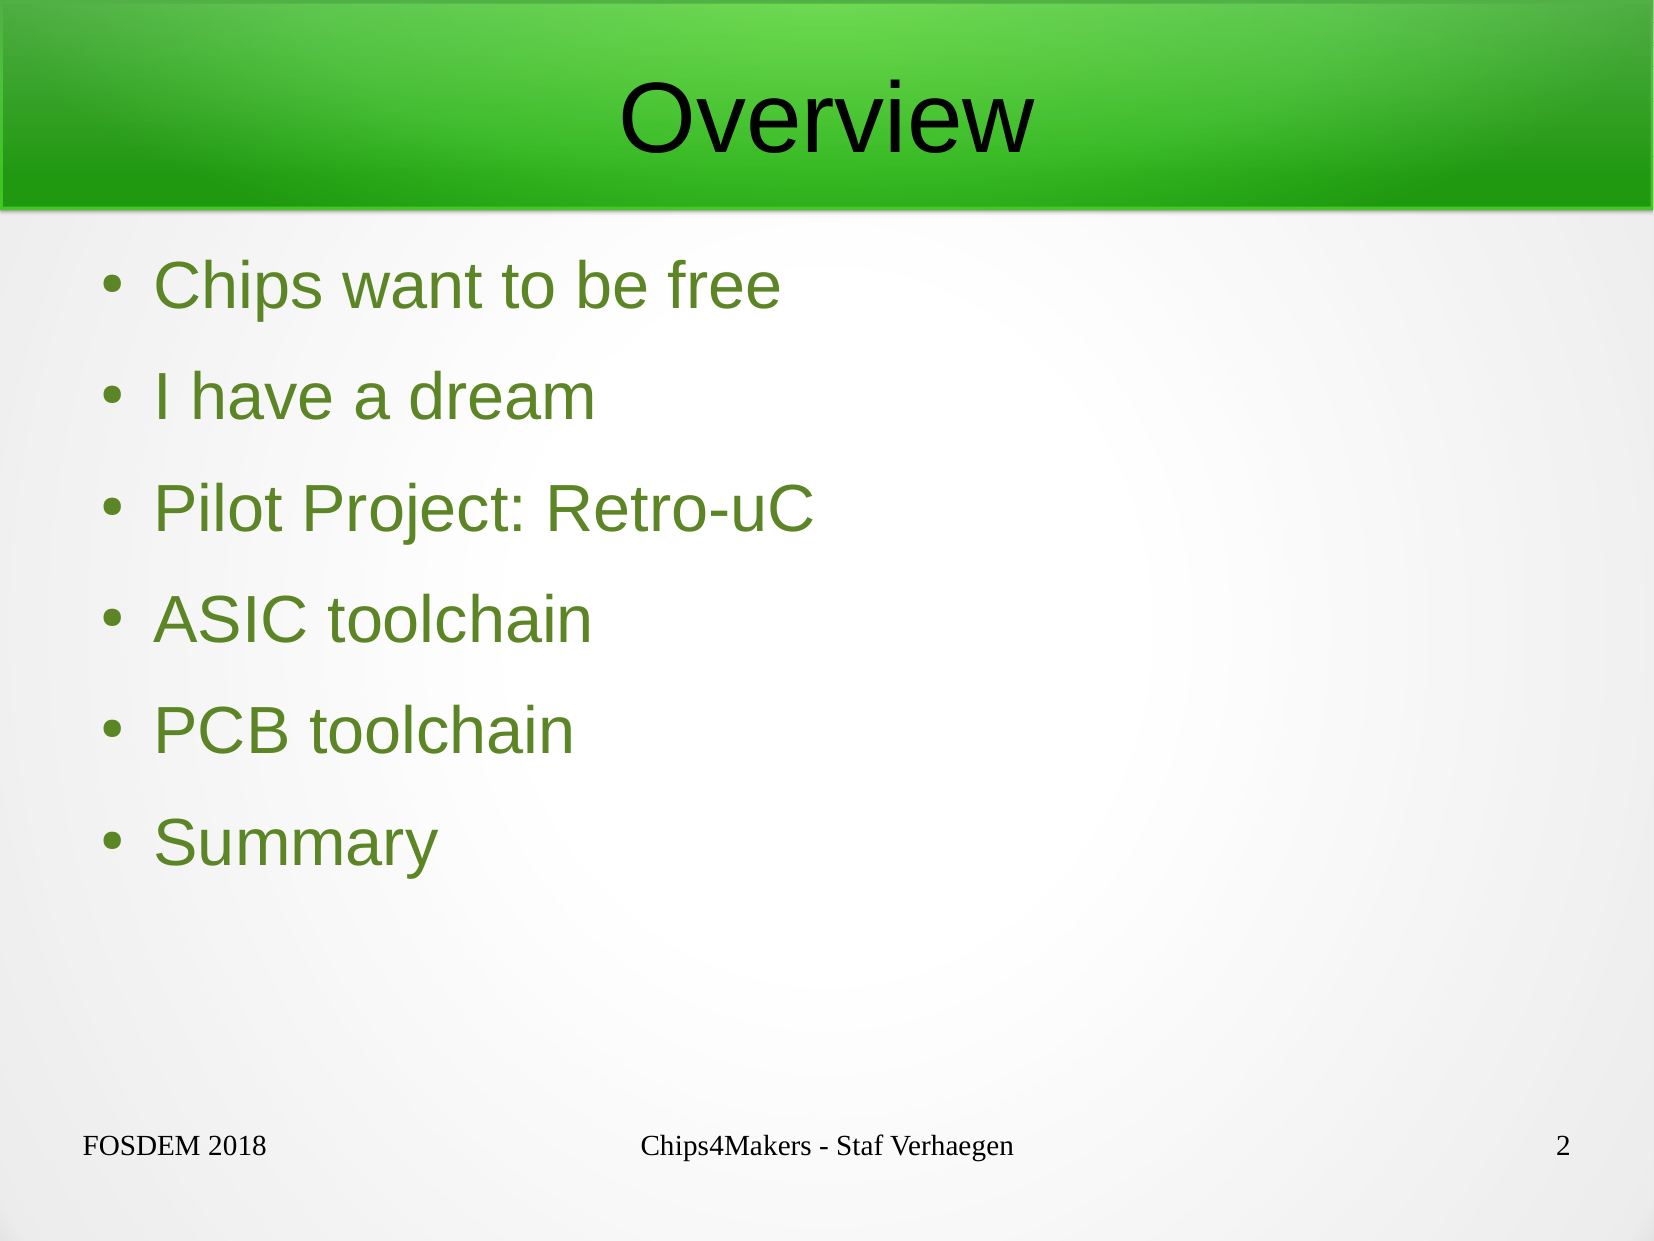

# Overview
Chips want to be free
I have a dream
Pilot Project: Retro-uC
ASIC toolchain
PCB toolchain
Summary
FOSDEM 2018
Chips4Makers - Staf Verhaegen
2